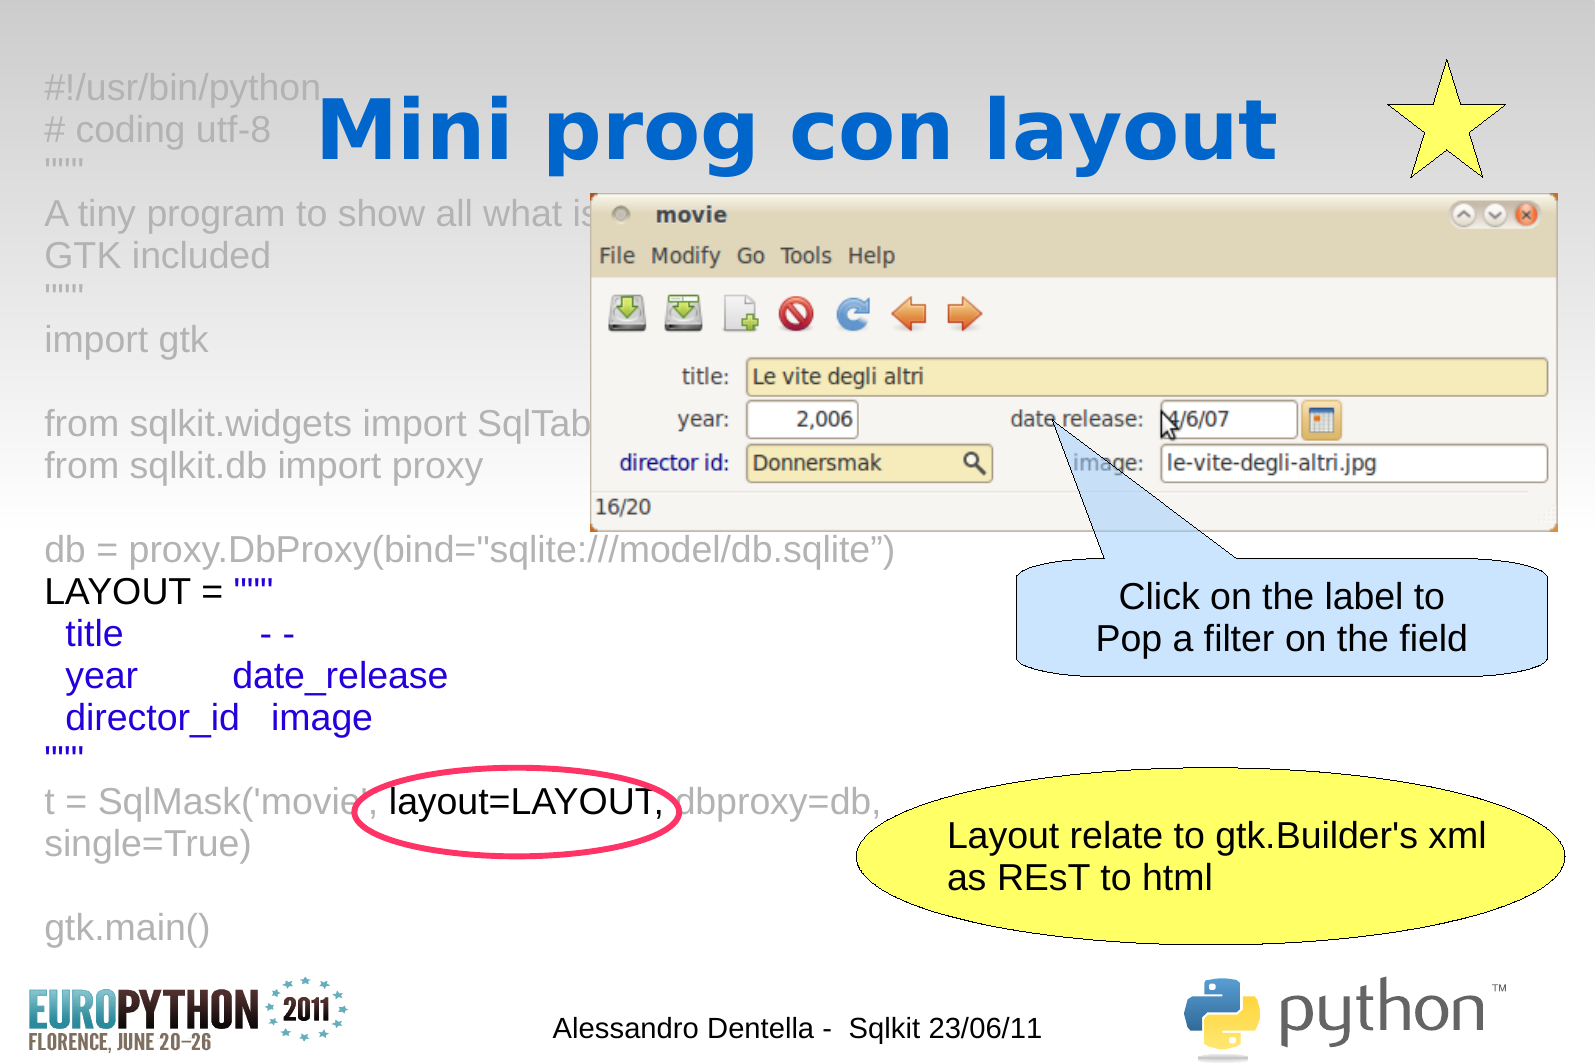

# Mini prog con layout
#!/usr/bin/python
# coding utf-8
"""
A tiny program to show all what is needed,
GTK included
"""
import gtk
from sqlkit.widgets import SqlTable, SqlMask
from sqlkit.db import proxy
db = proxy.DbProxy(bind="sqlite:///model/db.sqlite”)
LAYOUT = """
 title - -
 year date_release
 director_id image
"""
t = SqlMask('movie', layout=LAYOUT, dbproxy=db, single=True)
gtk.main()
Click on the label to
Pop a filter on the field
Layout relate to gtk.Builder's xml
as REsT to html